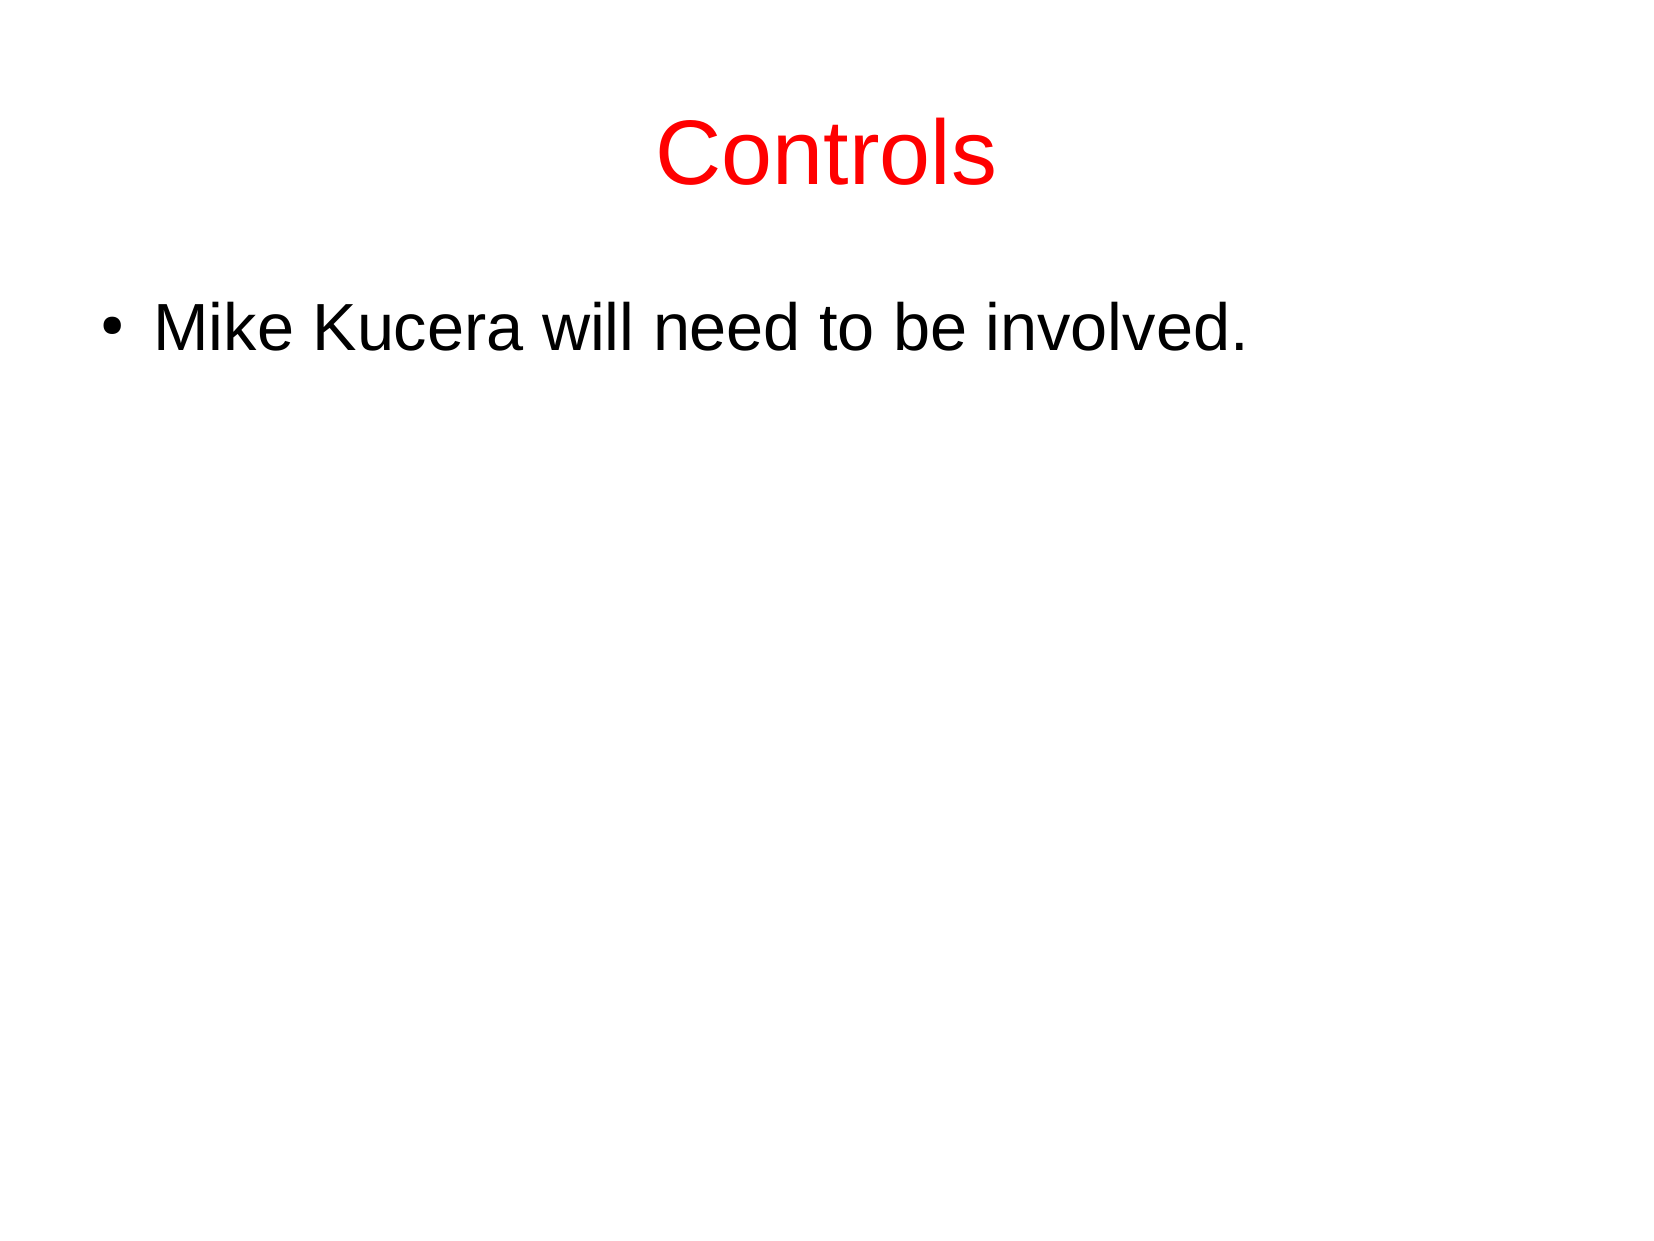

# Controls
Mike Kucera will need to be involved.